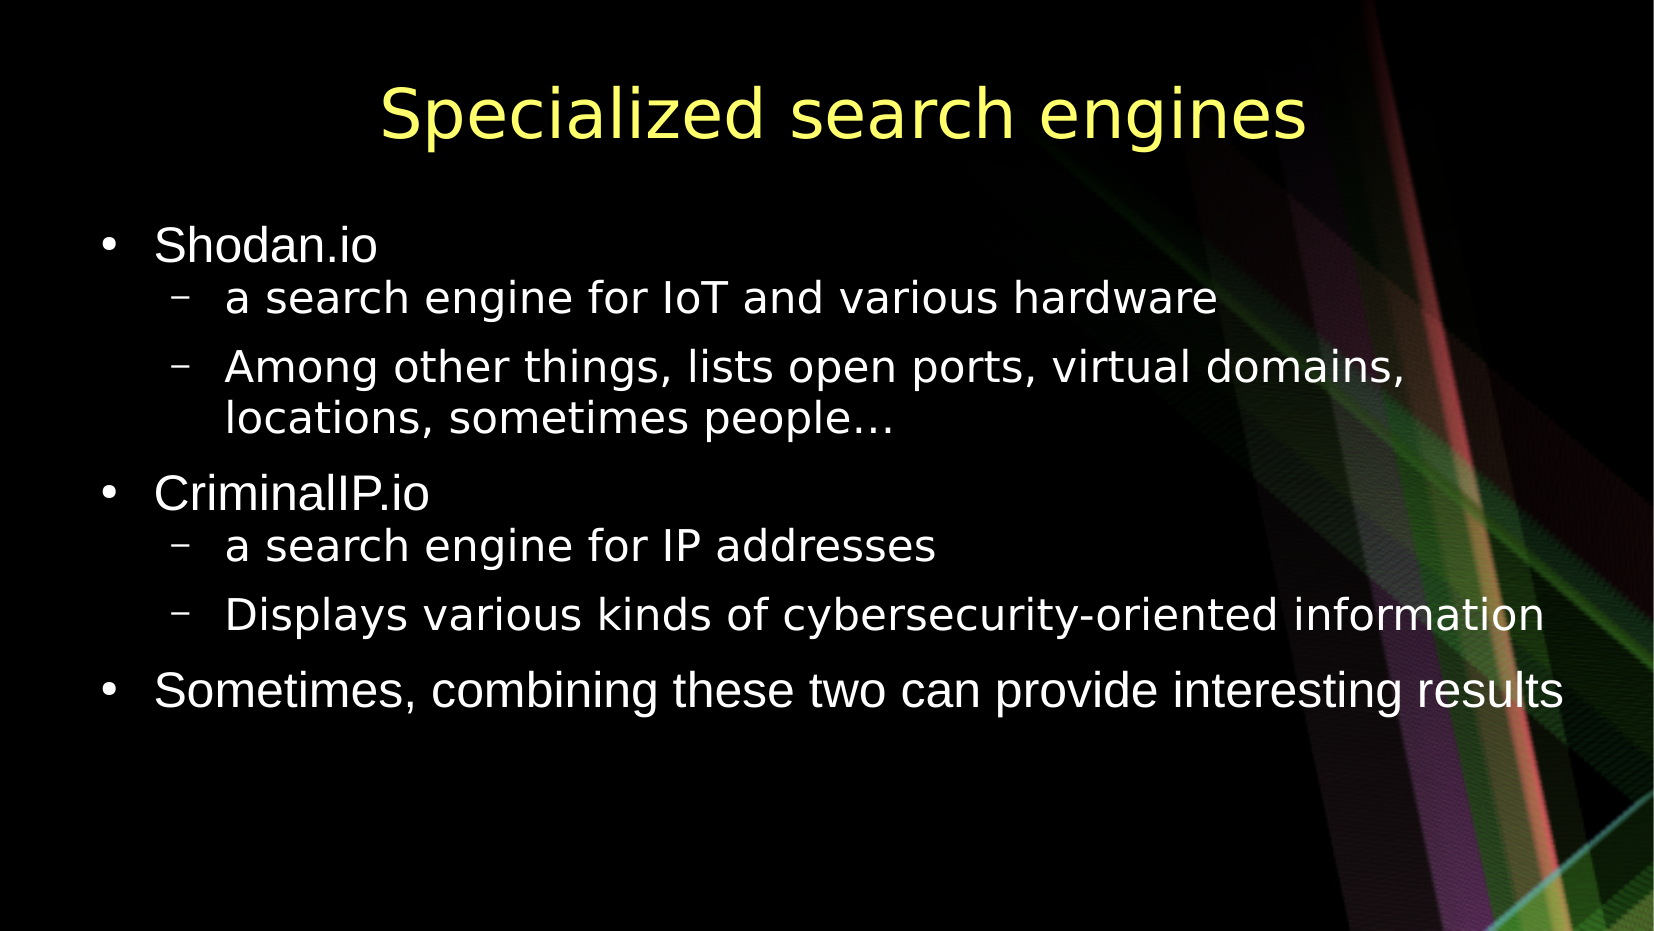

# Specialized search engines
Shodan.io
a search engine for IoT and various hardware
Among other things, lists open ports, virtual domains, locations, sometimes people…
CriminalIP.io
a search engine for IP addresses
Displays various kinds of cybersecurity-oriented information
Sometimes, combining these two can provide interesting results